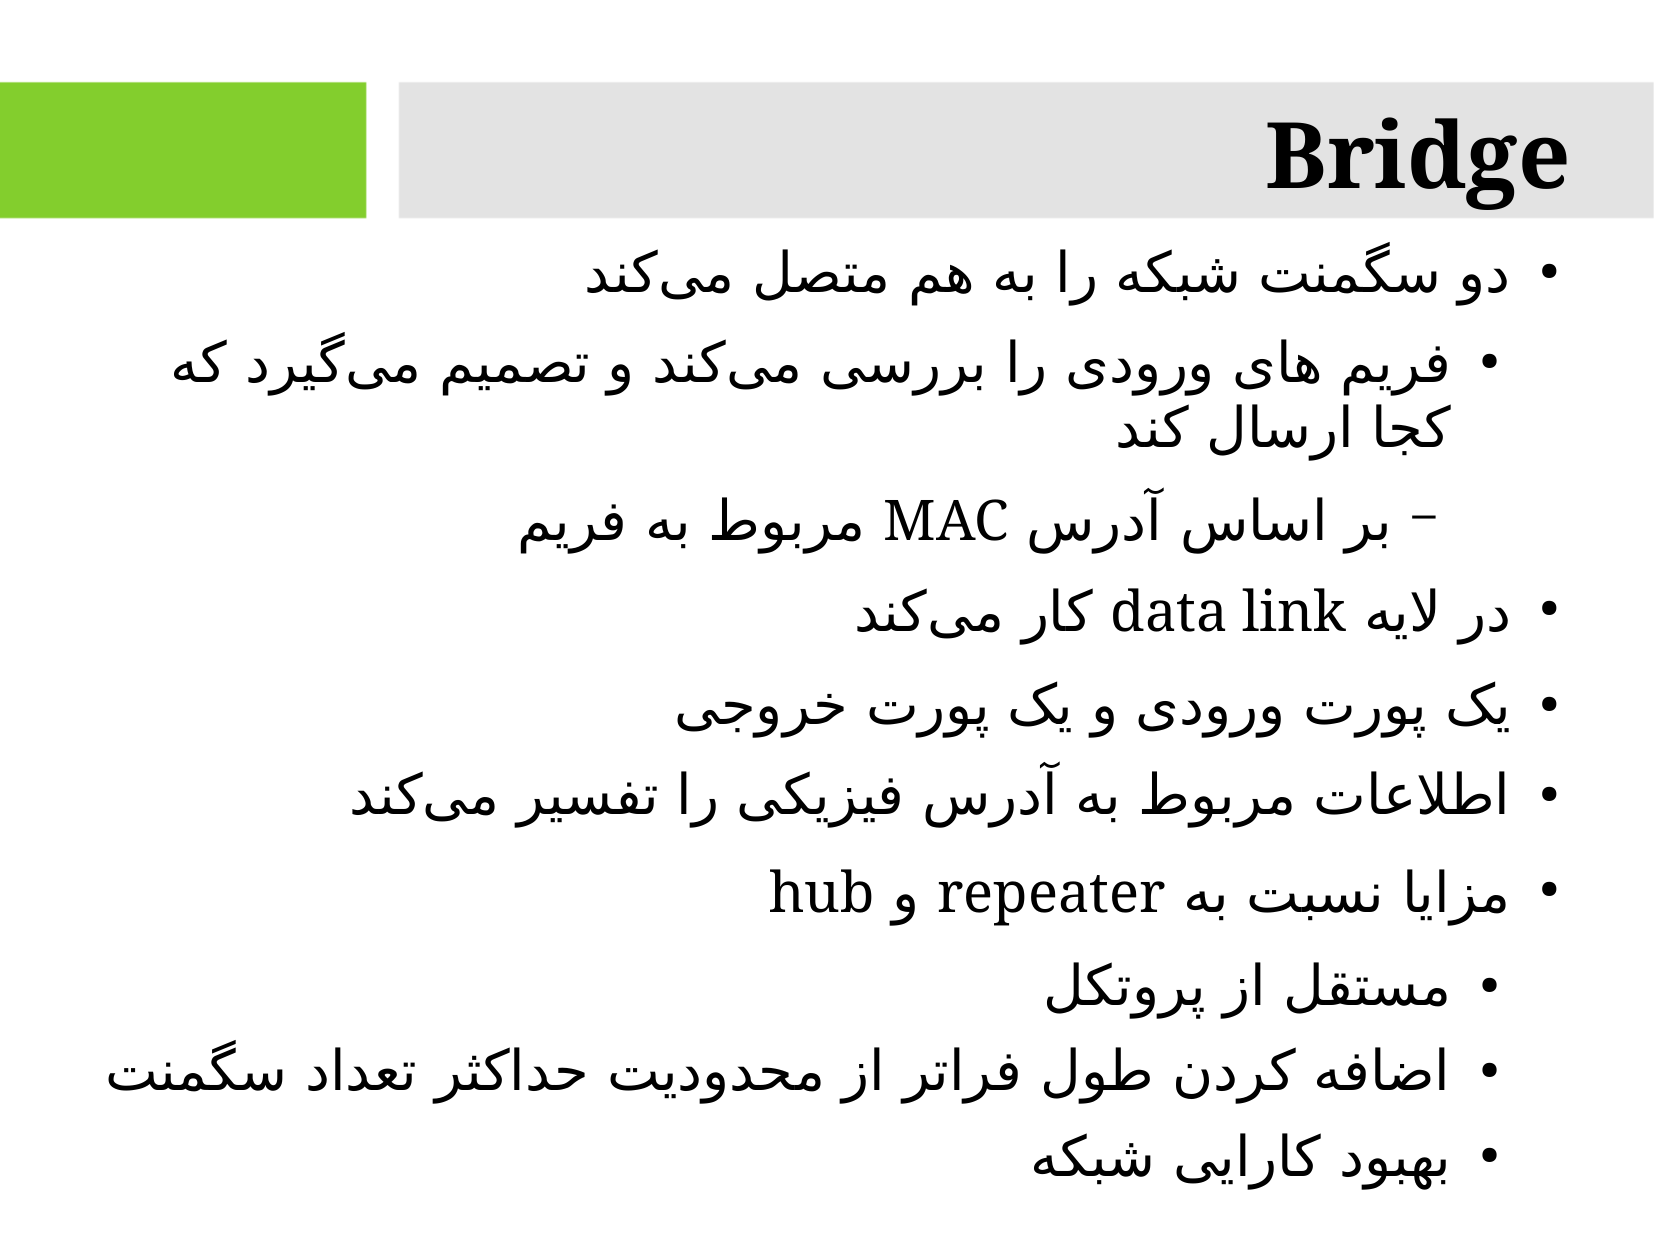

# Bridge
دو سگمنت شبکه را به هم متصل می‌کند
فریم های ورودی را بررسی می‌کند و تصمیم می‌گیرد که کجا ارسال کند
بر اساس آدرس MAC مربوط به فریم
در لایه data link کار می‌کند
یک پورت ورودی و یک پورت خروجی
اطلاعات مربوط به آدرس فیزیکی را تفسیر می‌کند
مزایا نسبت به repeater و hub
مستقل از پروتکل
اضافه کردن طول فراتر از محدودیت حداکثر تعداد سگمنت
بهبود کارایی شبکه